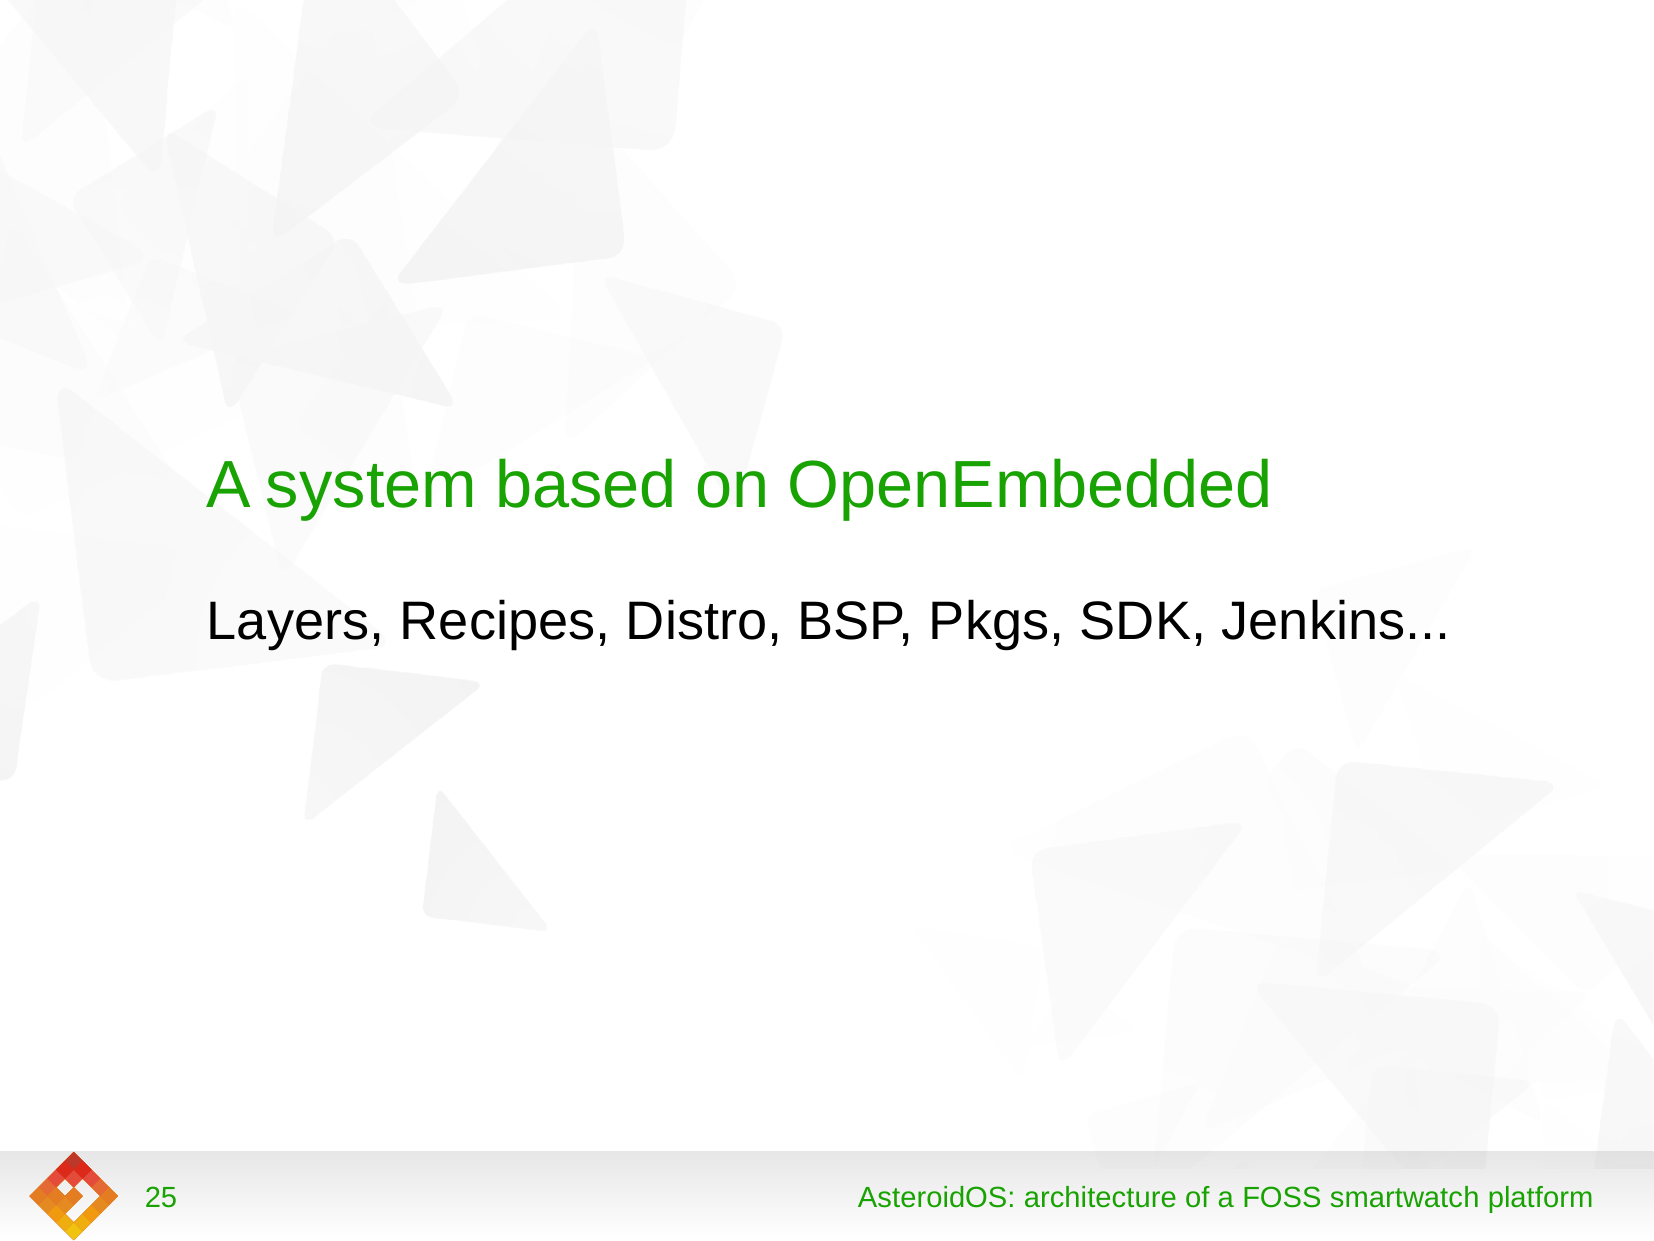

# A system based on OpenEmbedded
Layers, Recipes, Distro, BSP, Pkgs, SDK, Jenkins...
25
AsteroidOS: architecture of a FOSS smartwatch platform